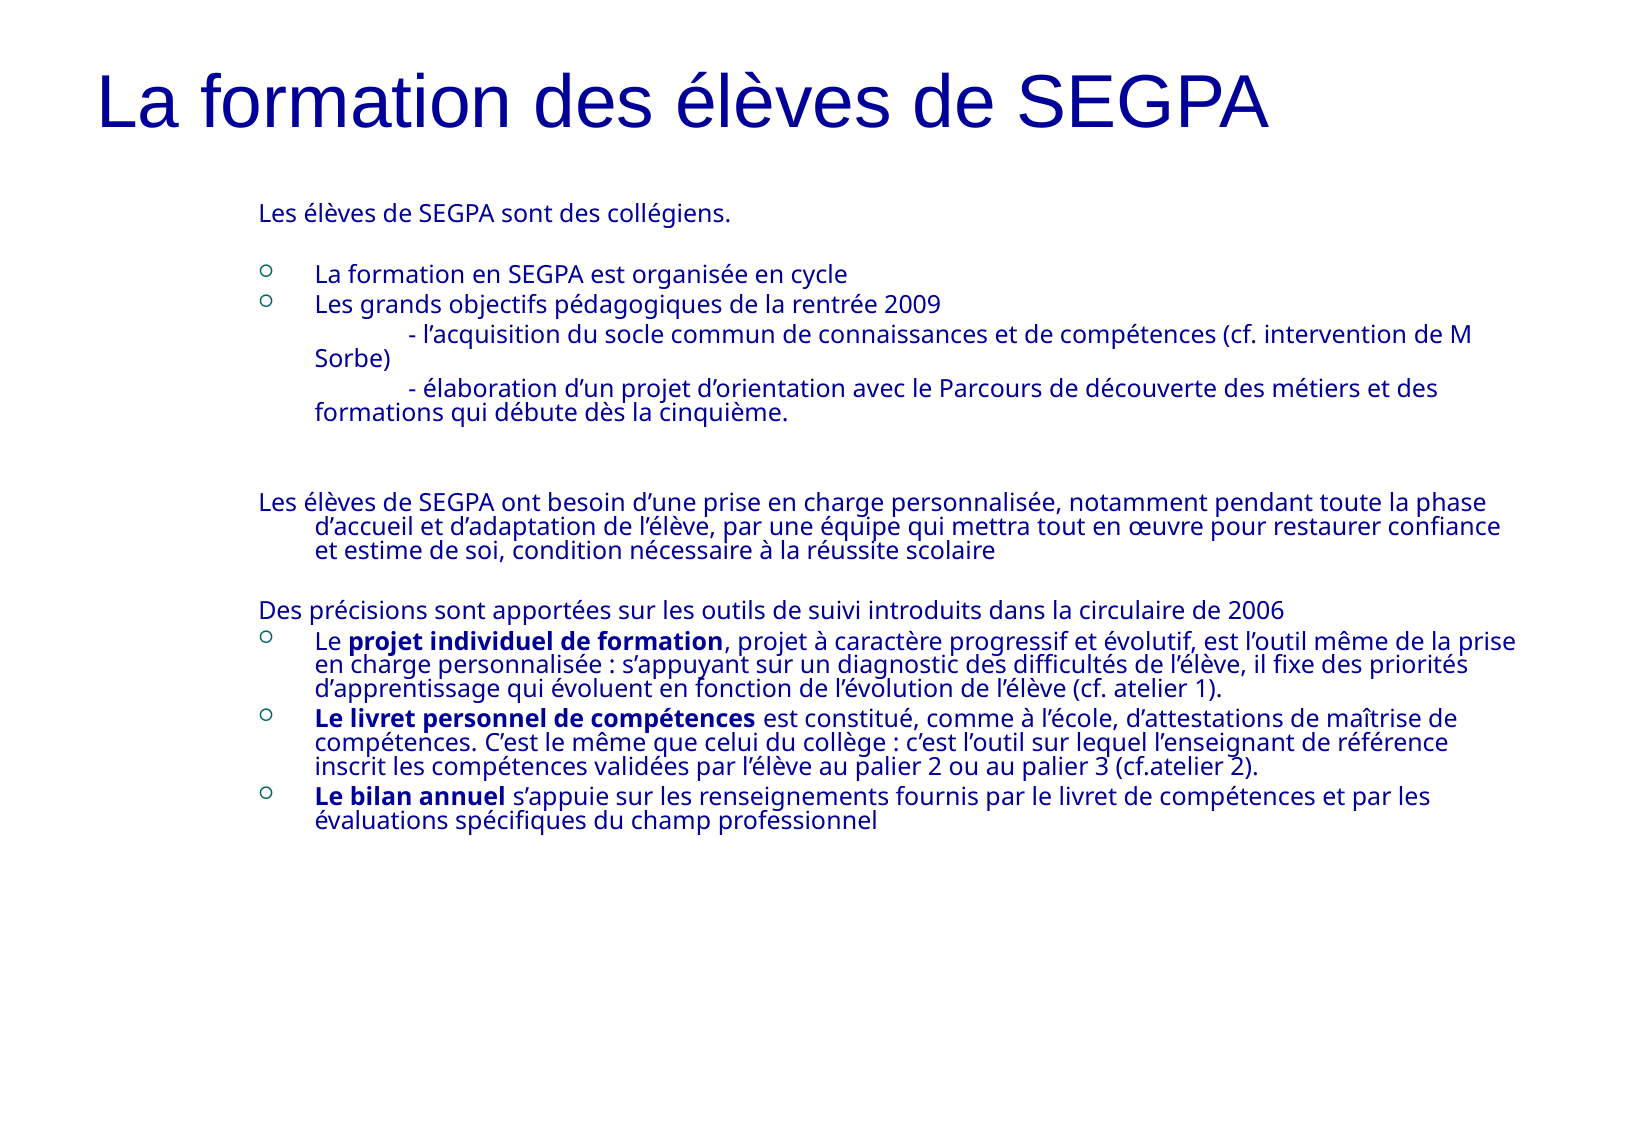

# La formation des élèves de SEGPA
Les élèves de SEGPA sont des collégiens.
La formation en SEGPA est organisée en cycle
Les grands objectifs pédagogiques de la rentrée 2009
		- l’acquisition du socle commun de connaissances et de compétences (cf. intervention de M Sorbe)
		- élaboration d’un projet d’orientation avec le Parcours de découverte des métiers et des formations qui débute dès la cinquième.
Les élèves de SEGPA ont besoin d’une prise en charge personnalisée, notamment pendant toute la phase d’accueil et d’adaptation de l’élève, par une équipe qui mettra tout en œuvre pour restaurer confiance et estime de soi, condition nécessaire à la réussite scolaire
Des précisions sont apportées sur les outils de suivi introduits dans la circulaire de 2006
Le projet individuel de formation, projet à caractère progressif et évolutif, est l’outil même de la prise en charge personnalisée : s’appuyant sur un diagnostic des difficultés de l’élève, il fixe des priorités d’apprentissage qui évoluent en fonction de l’évolution de l’élève (cf. atelier 1).
Le livret personnel de compétences est constitué, comme à l’école, d’attestations de maîtrise de compétences. C’est le même que celui du collège : c’est l’outil sur lequel l’enseignant de référence inscrit les compétences validées par l’élève au palier 2 ou au palier 3 (cf.atelier 2).
Le bilan annuel s’appuie sur les renseignements fournis par le livret de compétences et par les évaluations spécifiques du champ professionnel